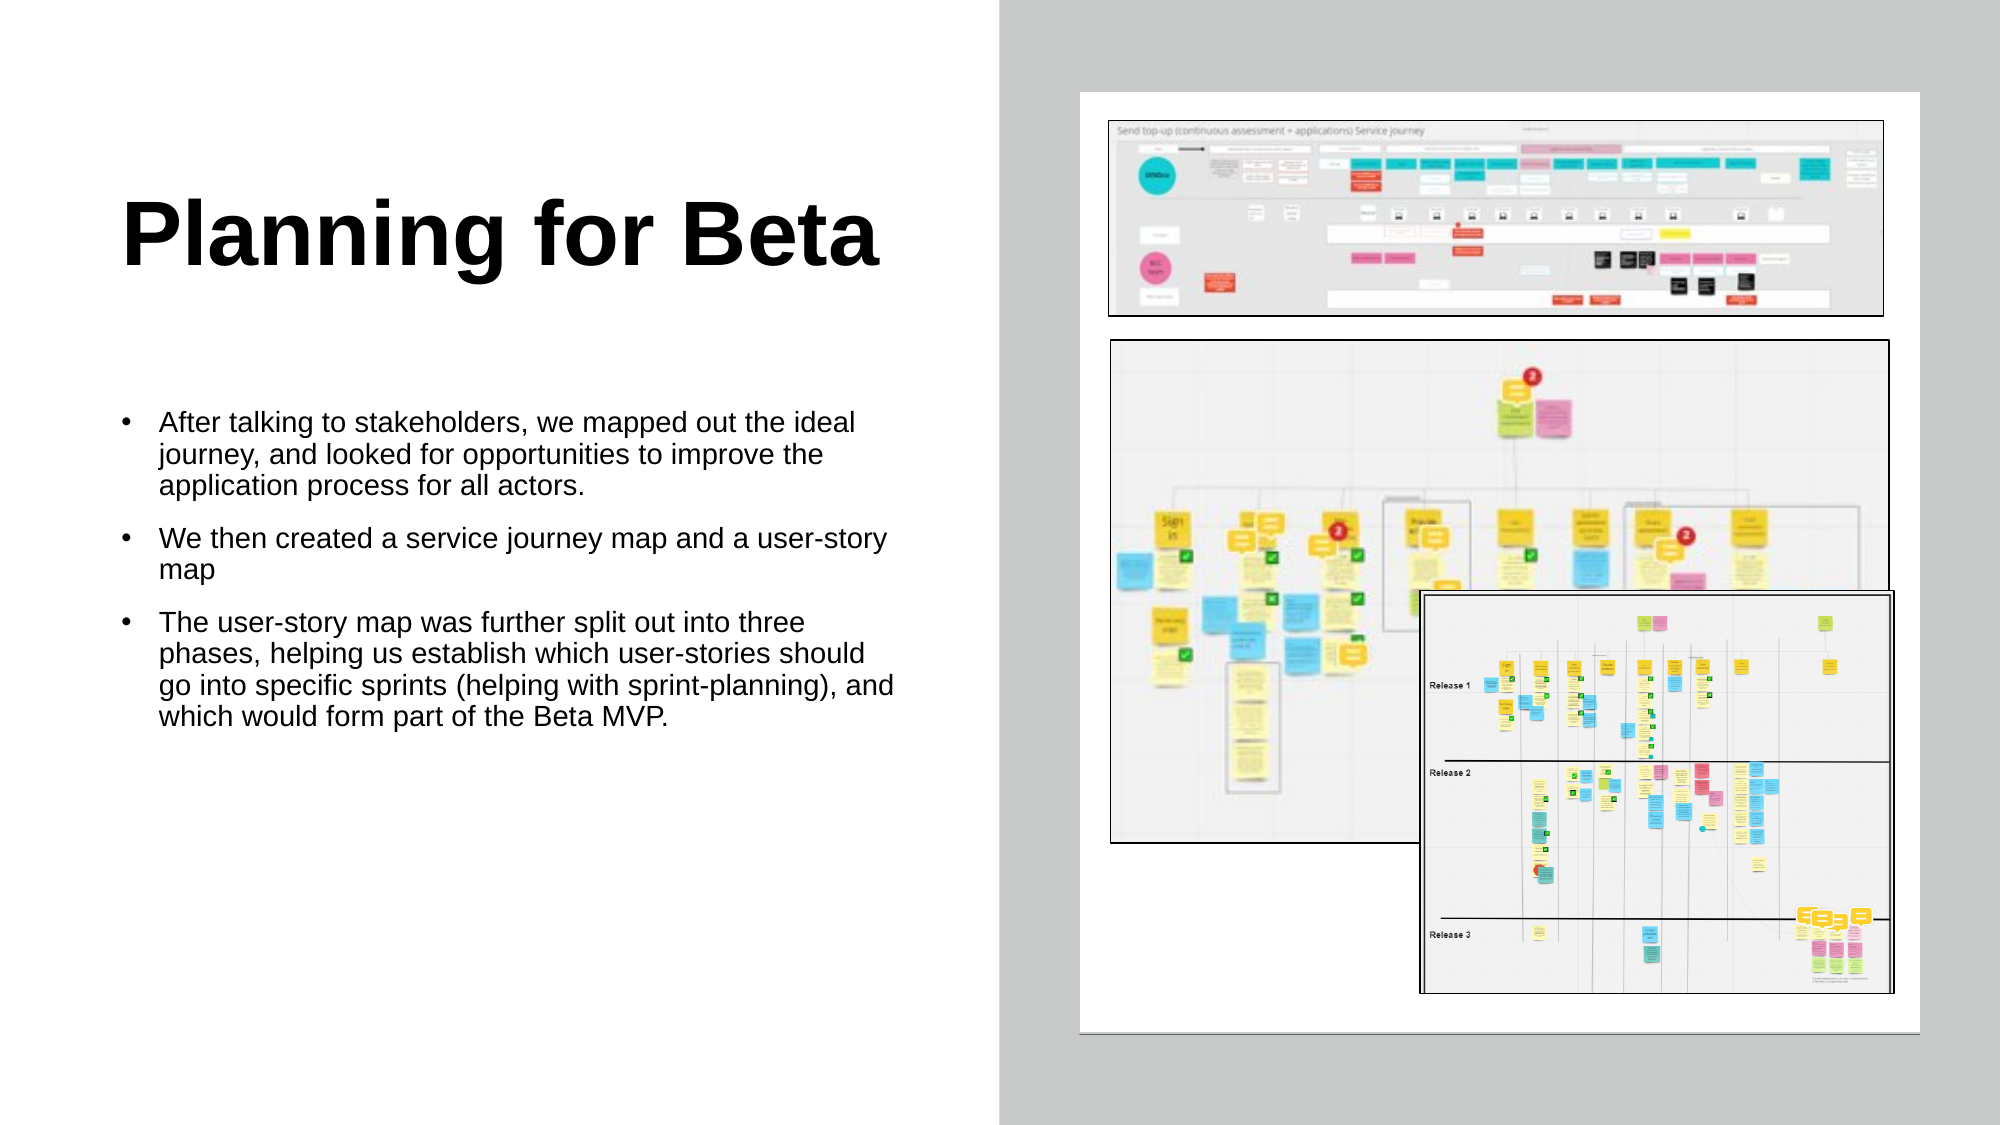

# Planning for Beta
After talking to stakeholders, we mapped out the ideal journey, and looked for opportunities to improve the application process for all actors.
We then created a service journey map and a user-story map
The user-story map was further split out into three phases, helping us establish which user-stories should go into specific sprints (helping with sprint-planning), and which would form part of the Beta MVP.